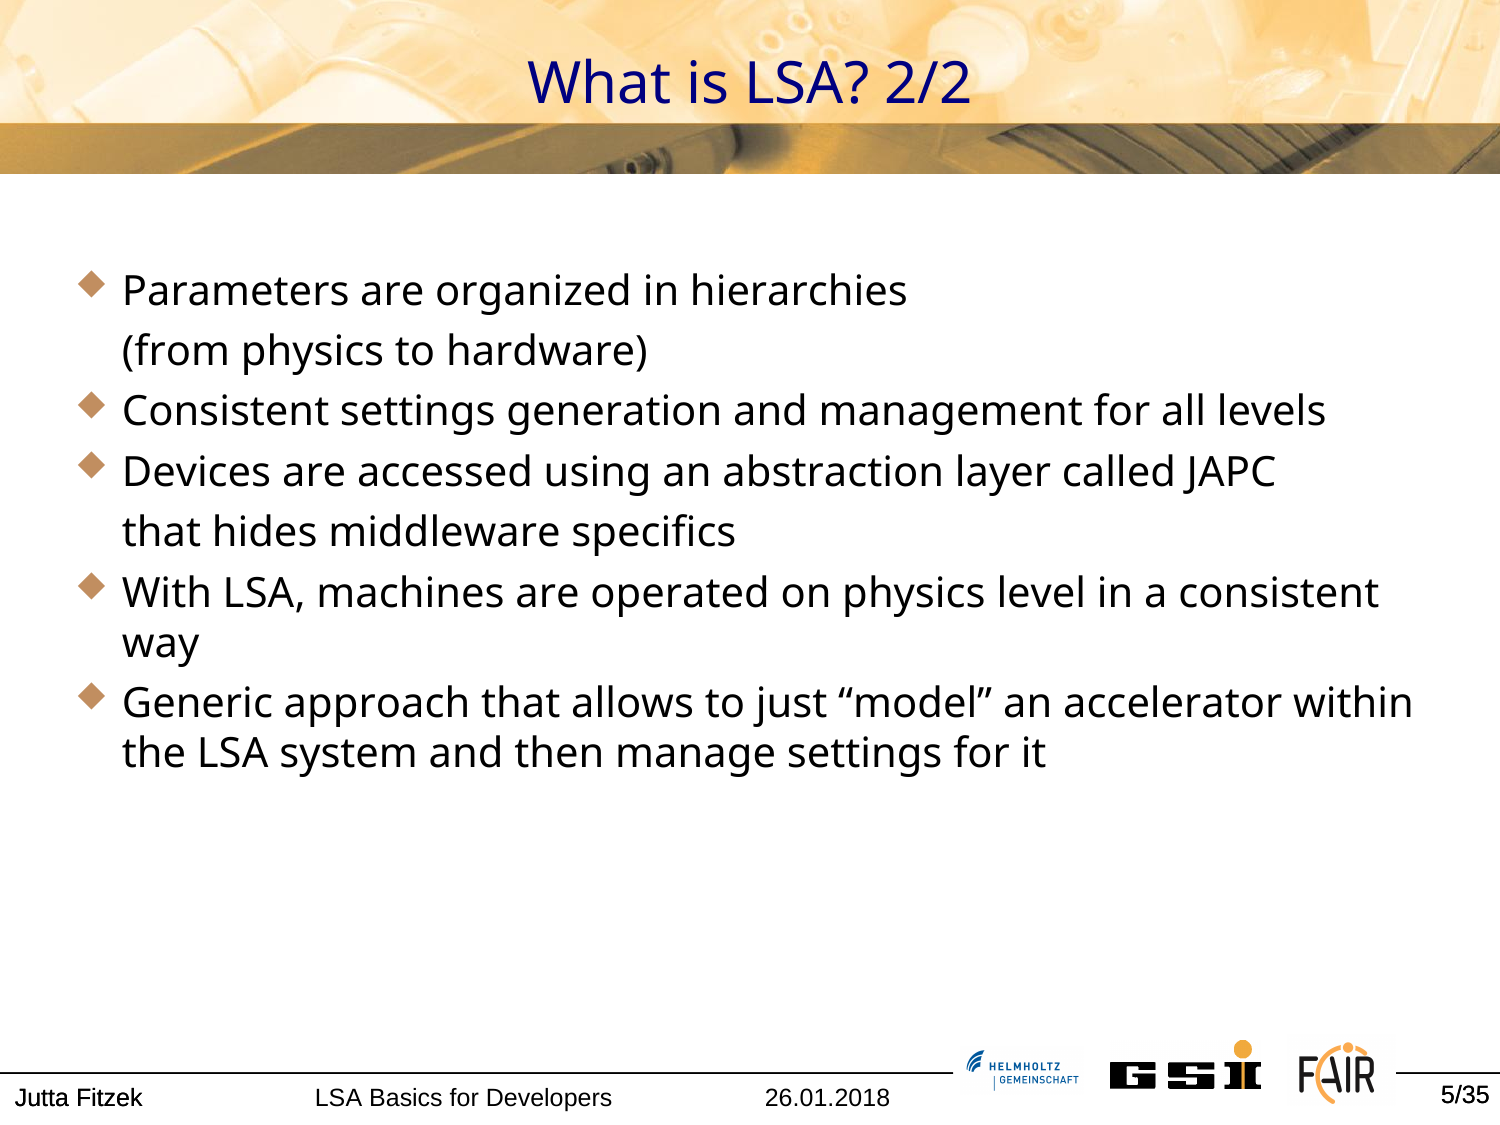

# What is LSA? 2/2
Parameters are organized in hierarchies
(from physics to hardware)
Consistent settings generation and management for all levels
Devices are accessed using an abstraction layer called JAPC
that hides middleware specifics
With LSA, machines are operated on physics level in a consistent way
Generic approach that allows to just “model” an accelerator within the LSA system and then manage settings for it
5